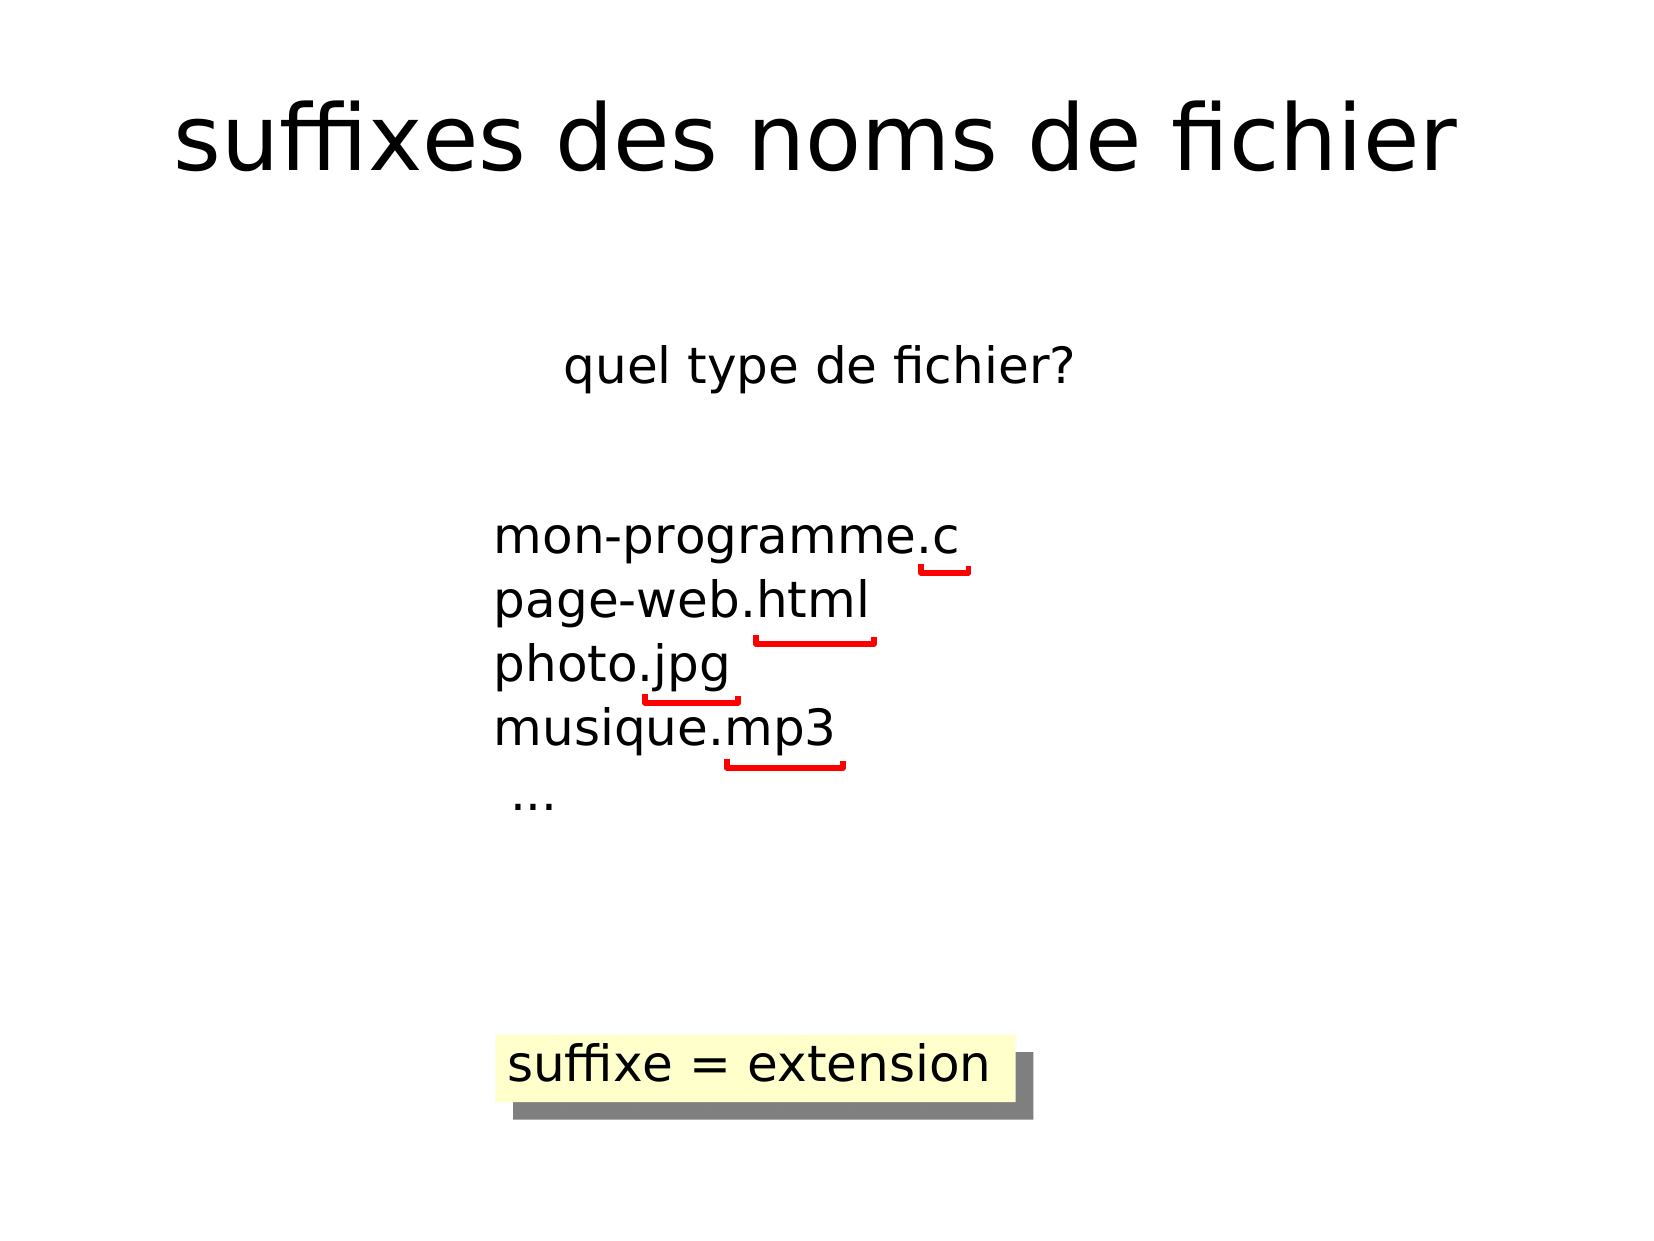

# suffixes des noms de fichier
quel type de fichier?
 mon-programme.c
 page-web.html
 photo.jpg
 musique.mp3
 ...
suffixe = extension